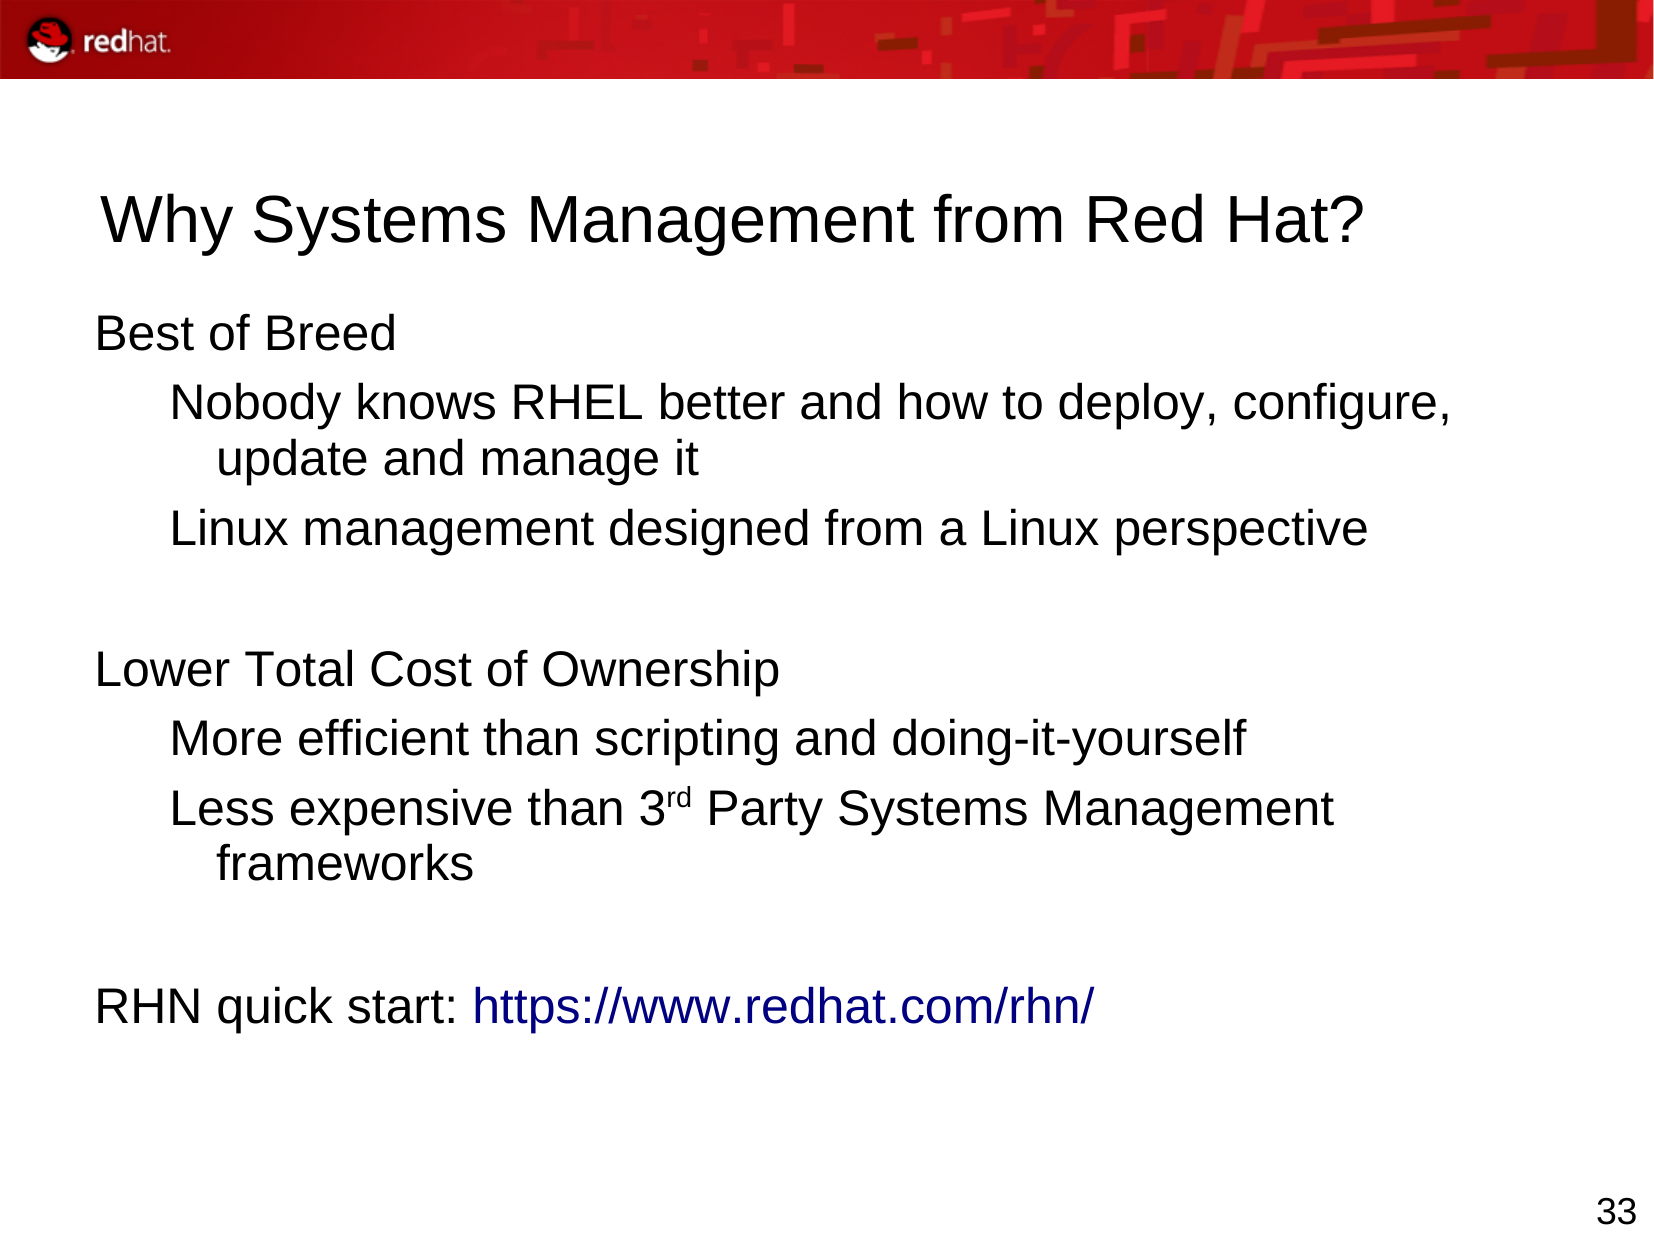

# Why Systems Management from Red Hat?
Best of Breed
Nobody knows RHEL better and how to deploy, configure, update and manage it
Linux management designed from a Linux perspective
Lower Total Cost of Ownership
More efficient than scripting and doing-it-yourself
Less expensive than 3rd Party Systems Management frameworks
RHN quick start: https://www.redhat.com/rhn/